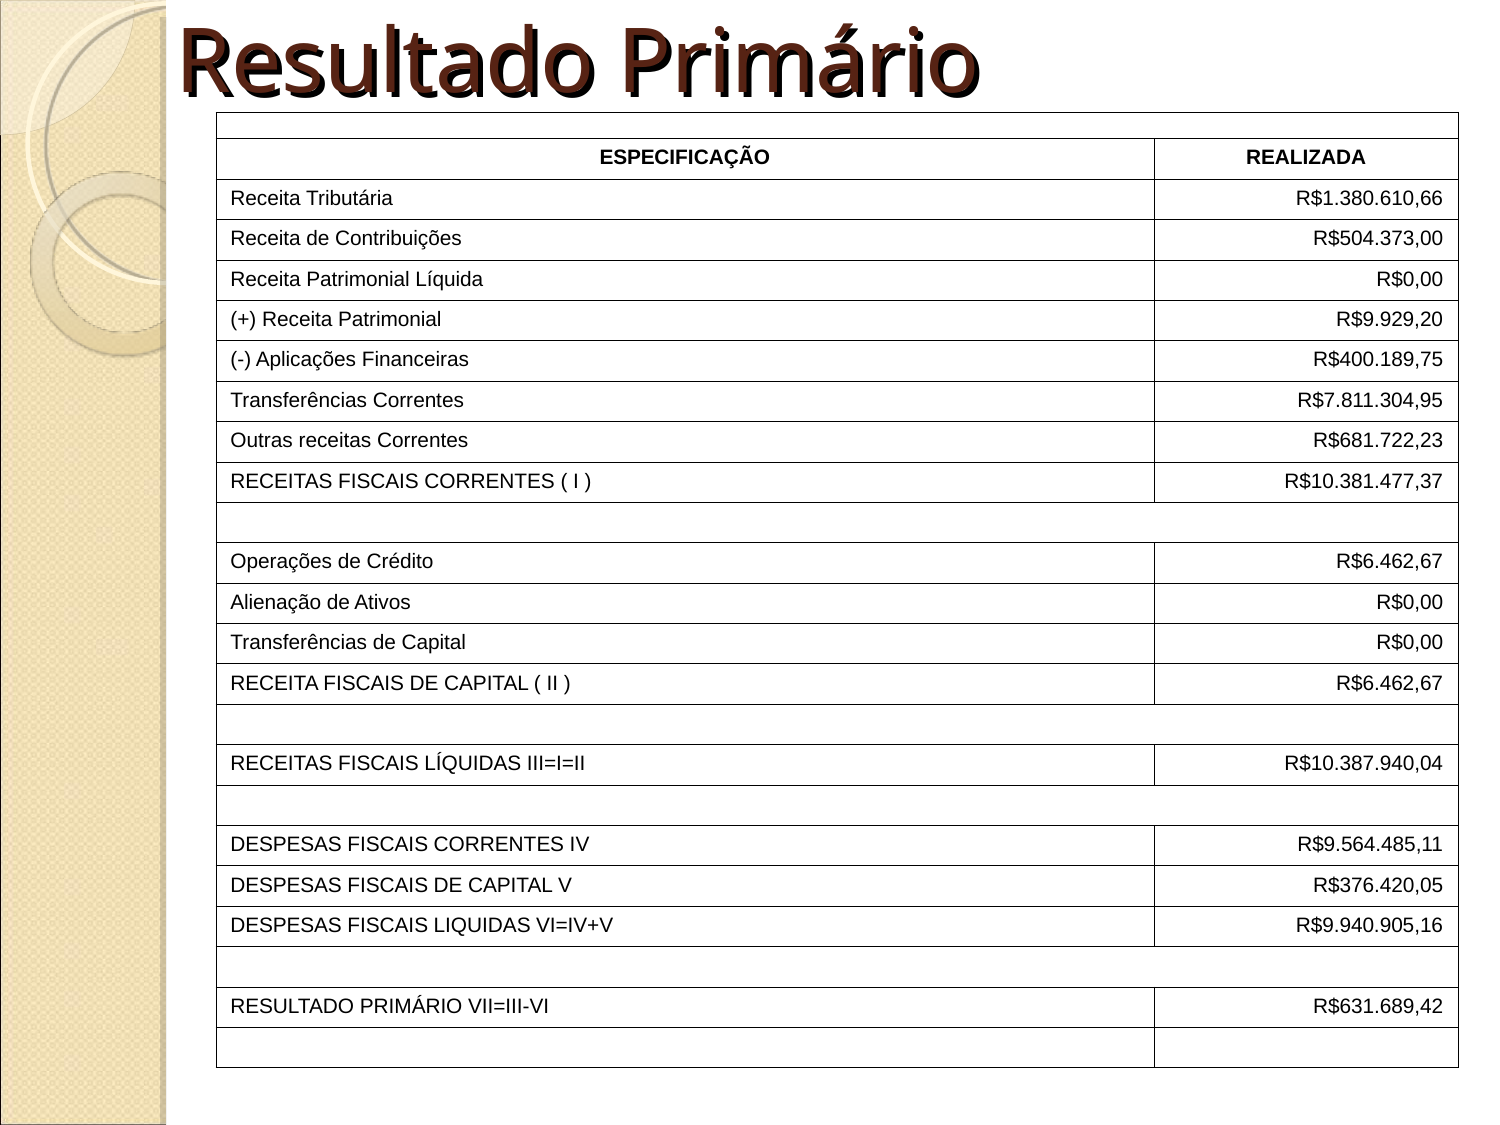

Resultado Primário
| ATÉ O MES DE AGOSTO DE 2009 | |
| --- | --- |
| ESPECIFICAÇÃO | REALIZADA |
| Receita Tributária | R$1.380.610,66 |
| Receita de Contribuições | R$504.373,00 |
| Receita Patrimonial Líquida | R$0,00 |
| (+) Receita Patrimonial | R$9.929,20 |
| (-) Aplicações Financeiras | R$400.189,75 |
| Transferências Correntes | R$7.811.304,95 |
| Outras receitas Correntes | R$681.722,23 |
| RECEITAS FISCAIS CORRENTES ( I ) | R$10.381.477,37 |
| | |
| Operações de Crédito | R$6.462,67 |
| Alienação de Ativos | R$0,00 |
| Transferências de Capital | R$0,00 |
| RECEITA FISCAIS DE CAPITAL ( II ) | R$6.462,67 |
| | |
| RECEITAS FISCAIS LÍQUIDAS III=I=II | R$10.387.940,04 |
| | |
| DESPESAS FISCAIS CORRENTES IV | R$9.564.485,11 |
| DESPESAS FISCAIS DE CAPITAL V | R$376.420,05 |
| DESPESAS FISCAIS LIQUIDAS VI=IV+V | R$9.940.905,16 |
| | |
| RESULTADO PRIMÁRIO VII=III-VI | R$631.689,42 |
| | |